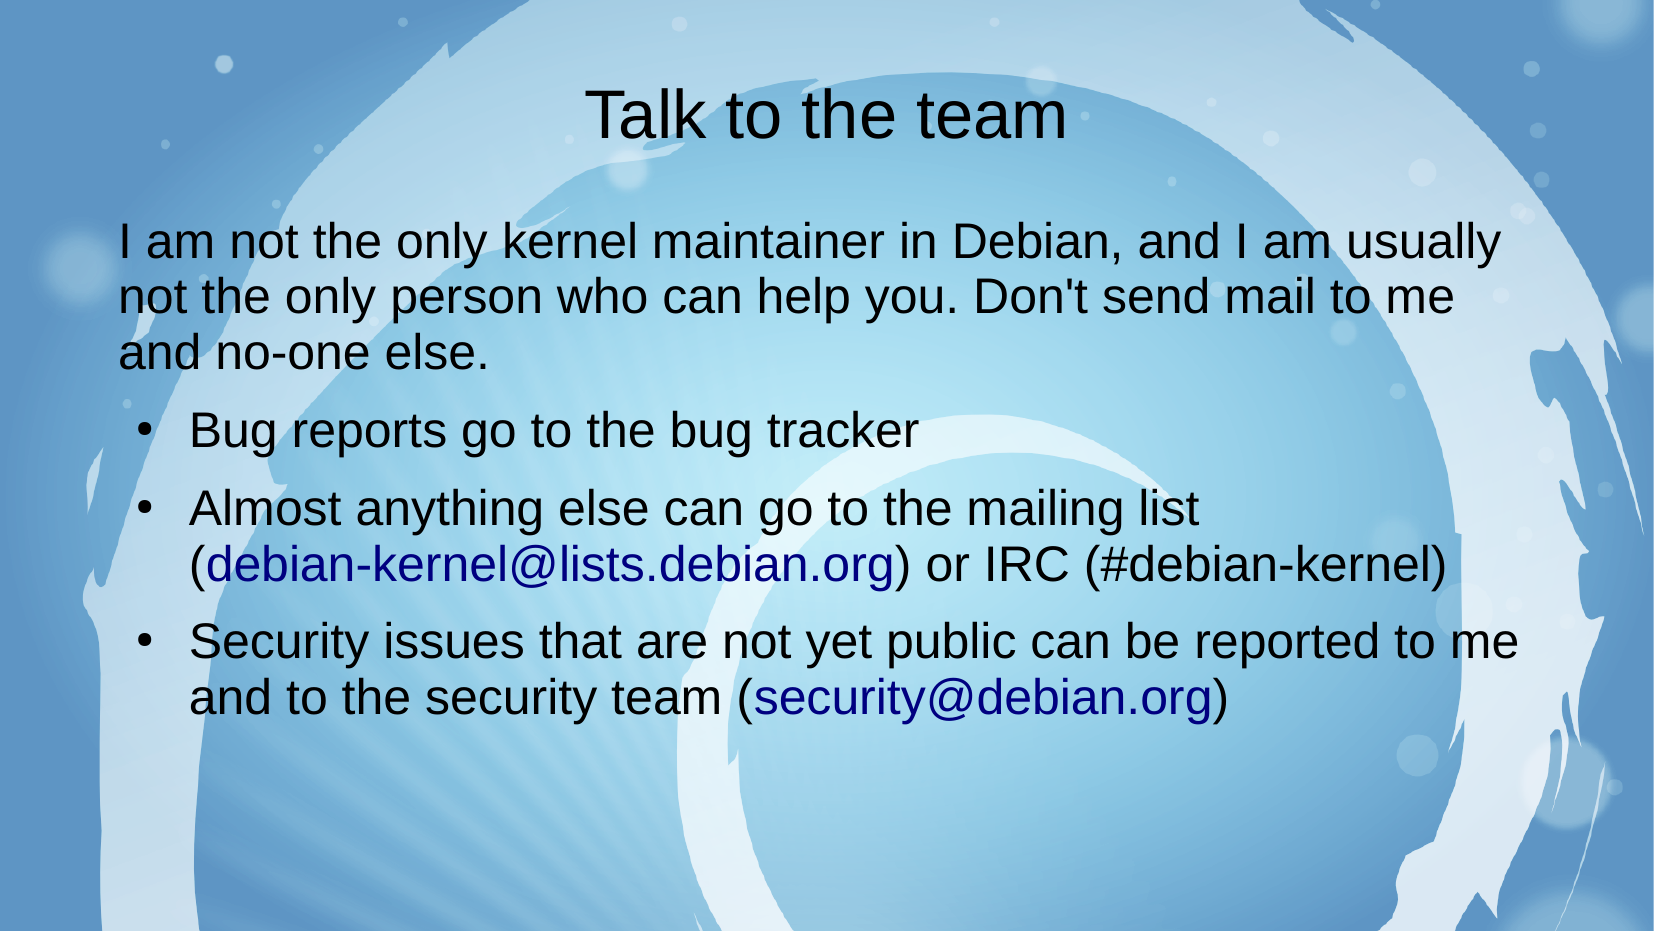

# Talk to the team
I am not the only kernel maintainer in Debian, and I am usually not the only person who can help you. Don't send mail to me and no-one else.
Bug reports go to the bug tracker
Almost anything else can go to the mailing list
(debian-kernel@lists.debian.org) or IRC (#debian-kernel)
Security issues that are not yet public can be reported to me and to the security team (security@debian.org)